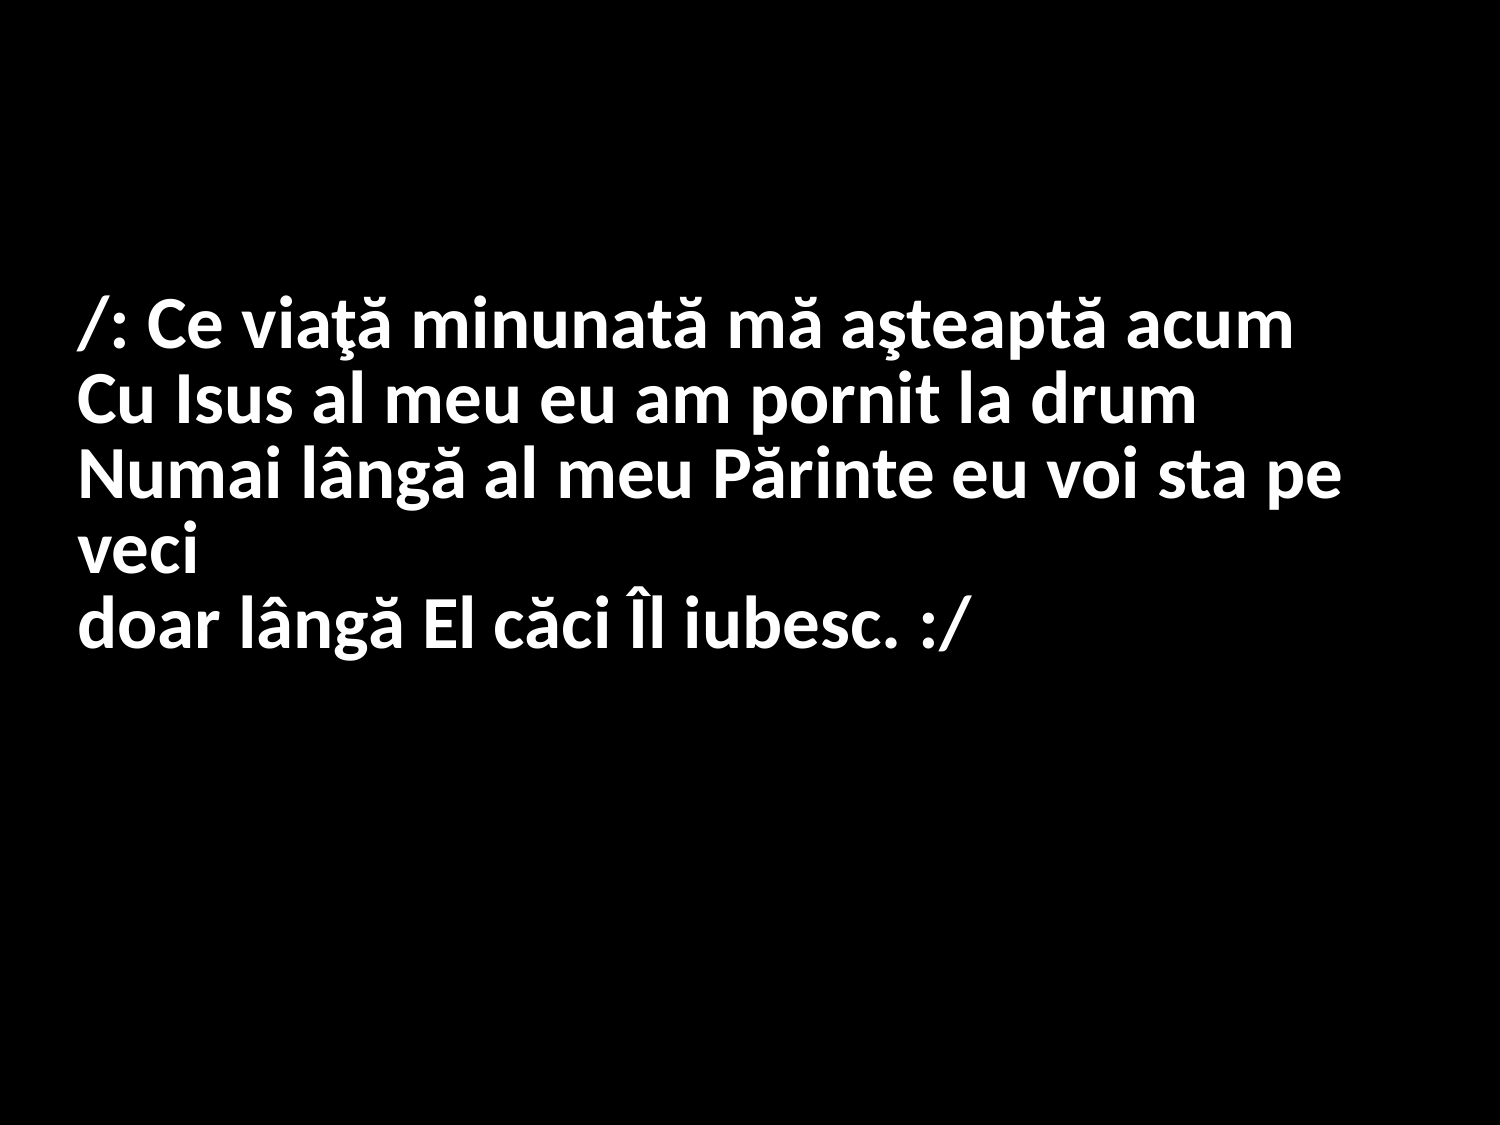

# /: Ce viaţă minunată mă aşteaptă acum Cu Isus al meu eu am pornit la drum Numai lângă al meu Părinte eu voi sta pe veci doar lângă El căci Îl iubesc. :/